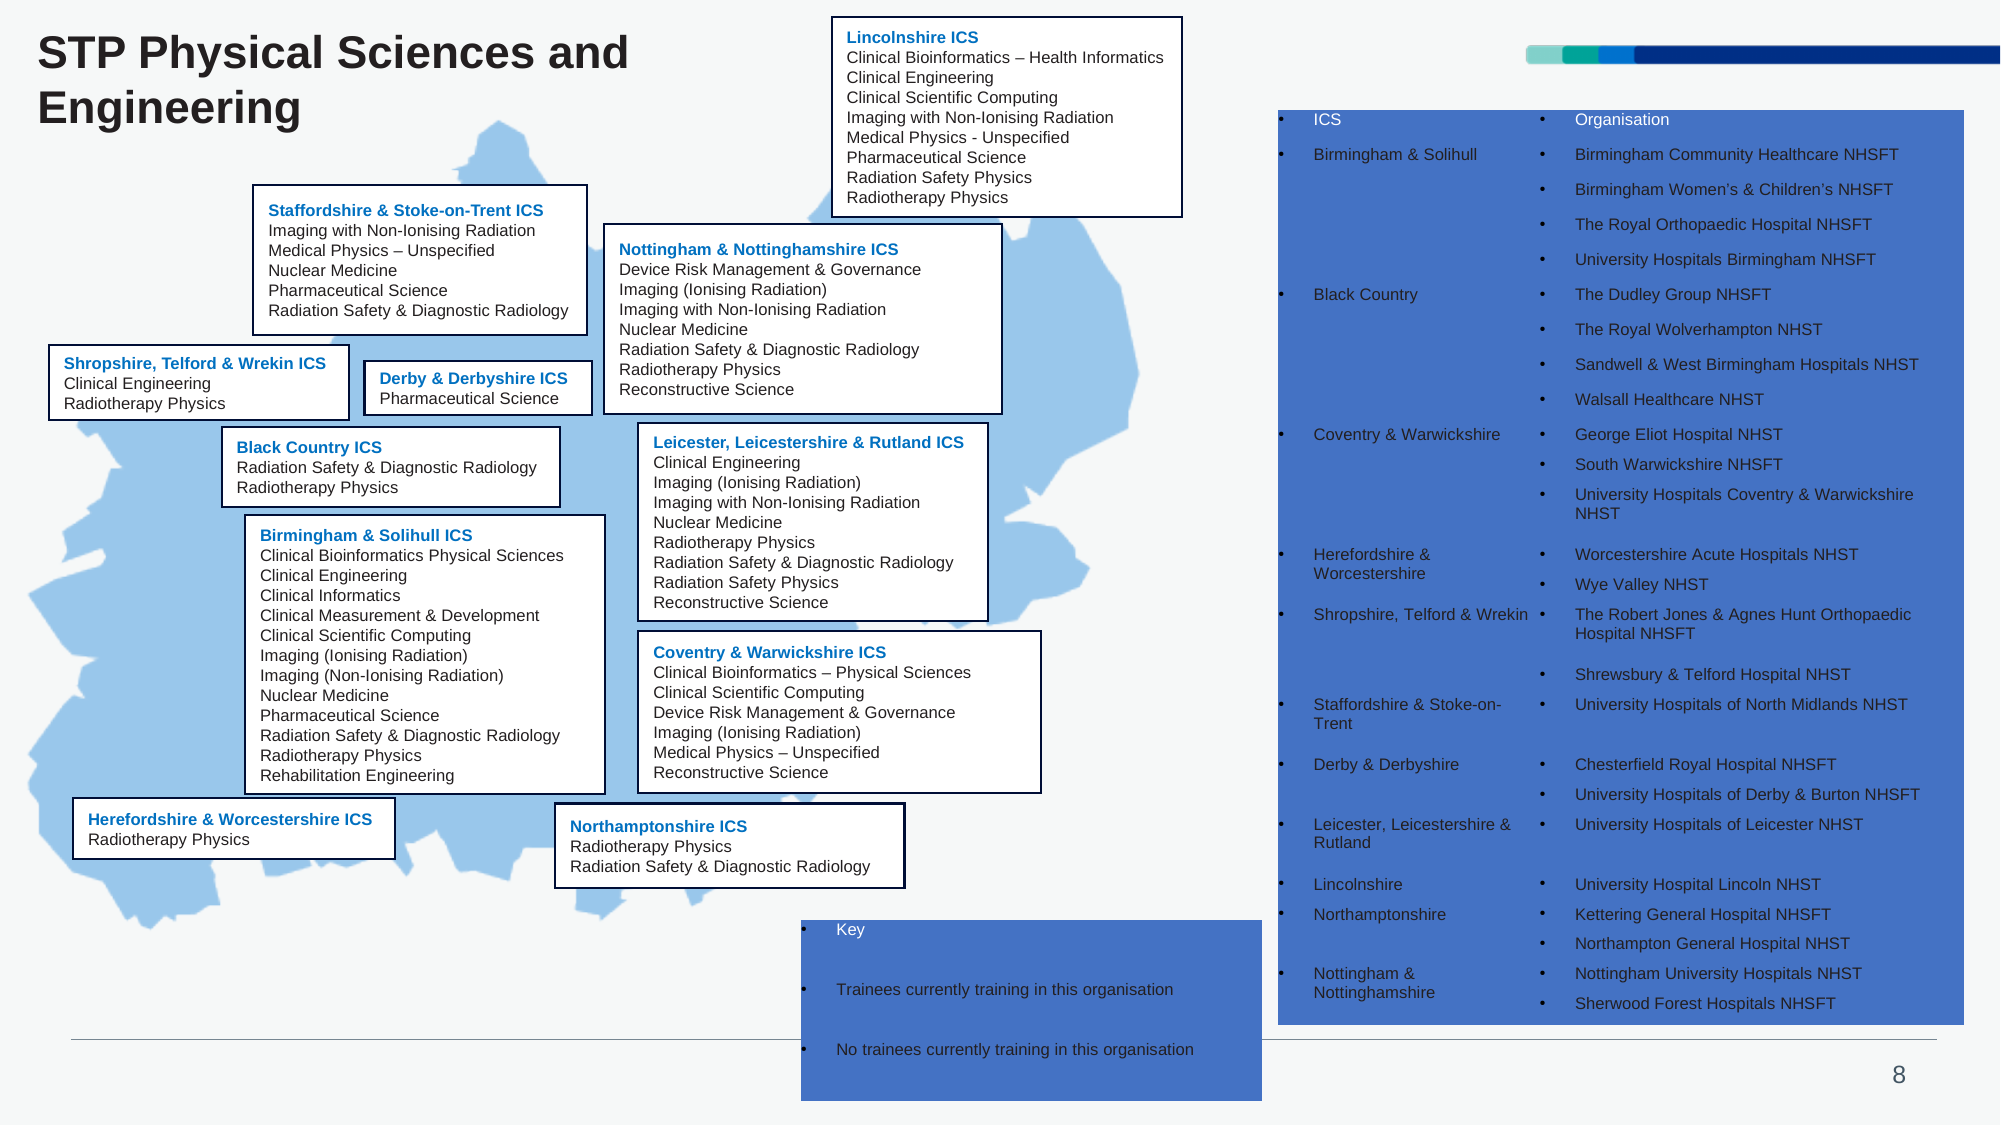

STP Physical Sciences and Engineering
Lincolnshire ICS
Clinical Bioinformatics – Health Informatics
Clinical Engineering
Clinical Scientific Computing
Imaging with Non-Ionising Radiation
Medical Physics - Unspecified
Pharmaceutical Science
Radiation Safety Physics
Radiotherapy Physics
| ICS | Organisation |
| --- | --- |
| Birmingham & Solihull | Birmingham Community Healthcare NHSFT |
| | Birmingham Women’s & Children’s NHSFT |
| | The Royal Orthopaedic Hospital NHSFT |
| | University Hospitals Birmingham NHSFT |
| Black Country | The Dudley Group NHSFT |
| | The Royal Wolverhampton NHST |
| | Sandwell & West Birmingham Hospitals NHST |
| | Walsall Healthcare NHST |
| Coventry & Warwickshire | George Eliot Hospital NHST |
| | South Warwickshire NHSFT |
| | University Hospitals Coventry & Warwickshire NHST |
| Herefordshire & Worcestershire | Worcestershire Acute Hospitals NHST |
| | Wye Valley NHST |
| Shropshire, Telford & Wrekin | The Robert Jones & Agnes Hunt Orthopaedic Hospital NHSFT |
| | Shrewsbury & Telford Hospital NHST |
| Staffordshire & Stoke-on-Trent | University Hospitals of North Midlands NHST |
| Derby & Derbyshire | Chesterfield Royal Hospital NHSFT |
| | University Hospitals of Derby & Burton NHSFT |
| Leicester, Leicestershire & Rutland | University Hospitals of Leicester NHST |
| Lincolnshire | University Hospital Lincoln NHST |
| Northamptonshire | Kettering General Hospital NHSFT |
| | Northampton General Hospital NHST |
| Nottingham & Nottinghamshire | Nottingham University Hospitals NHST |
| | Sherwood Forest Hospitals NHSFT |
Staffordshire & Stoke-on-Trent ICS
Imaging with Non-Ionising Radiation
Medical Physics – Unspecified
Nuclear Medicine
Pharmaceutical Science
Radiation Safety & Diagnostic Radiology
Nottingham & Nottinghamshire ICS
Device Risk Management & Governance
Imaging (Ionising Radiation)
Imaging with Non-Ionising Radiation
Nuclear Medicine
Radiation Safety & Diagnostic Radiology
Radiotherapy Physics
Reconstructive Science
Shropshire, Telford & Wrekin ICS
Clinical Engineering
Radiotherapy Physics
Derby & Derbyshire ICS
Pharmaceutical Science
Leicester, Leicestershire & Rutland ICS
Clinical Engineering
Imaging (Ionising Radiation)
Imaging with Non-Ionising Radiation
Nuclear Medicine
Radiotherapy Physics
Radiation Safety & Diagnostic Radiology
Radiation Safety Physics
Reconstructive Science
Black Country ICS
Radiation Safety & Diagnostic Radiology
Radiotherapy Physics
Birmingham & Solihull ICS
Clinical Bioinformatics Physical Sciences
Clinical Engineering
Clinical Informatics
Clinical Measurement & Development
Clinical Scientific Computing
Imaging (Ionising Radiation)
Imaging (Non-Ionising Radiation)
Nuclear Medicine
Pharmaceutical Science
Radiation Safety & Diagnostic Radiology
Radiotherapy Physics
Rehabilitation Engineering
Coventry & Warwickshire ICS
Clinical Bioinformatics – Physical Sciences
Clinical Scientific Computing
Device Risk Management & Governance
Imaging (Ionising Radiation)
Medical Physics – Unspecified
Reconstructive Science
Herefordshire & Worcestershire ICS
Radiotherapy Physics
Northamptonshire ICS
Radiotherapy Physics
Radiation Safety & Diagnostic Radiology
| Key | |
| --- | --- |
| Trainees currently training in this organisation | |
| No trainees currently training in this organisation | |